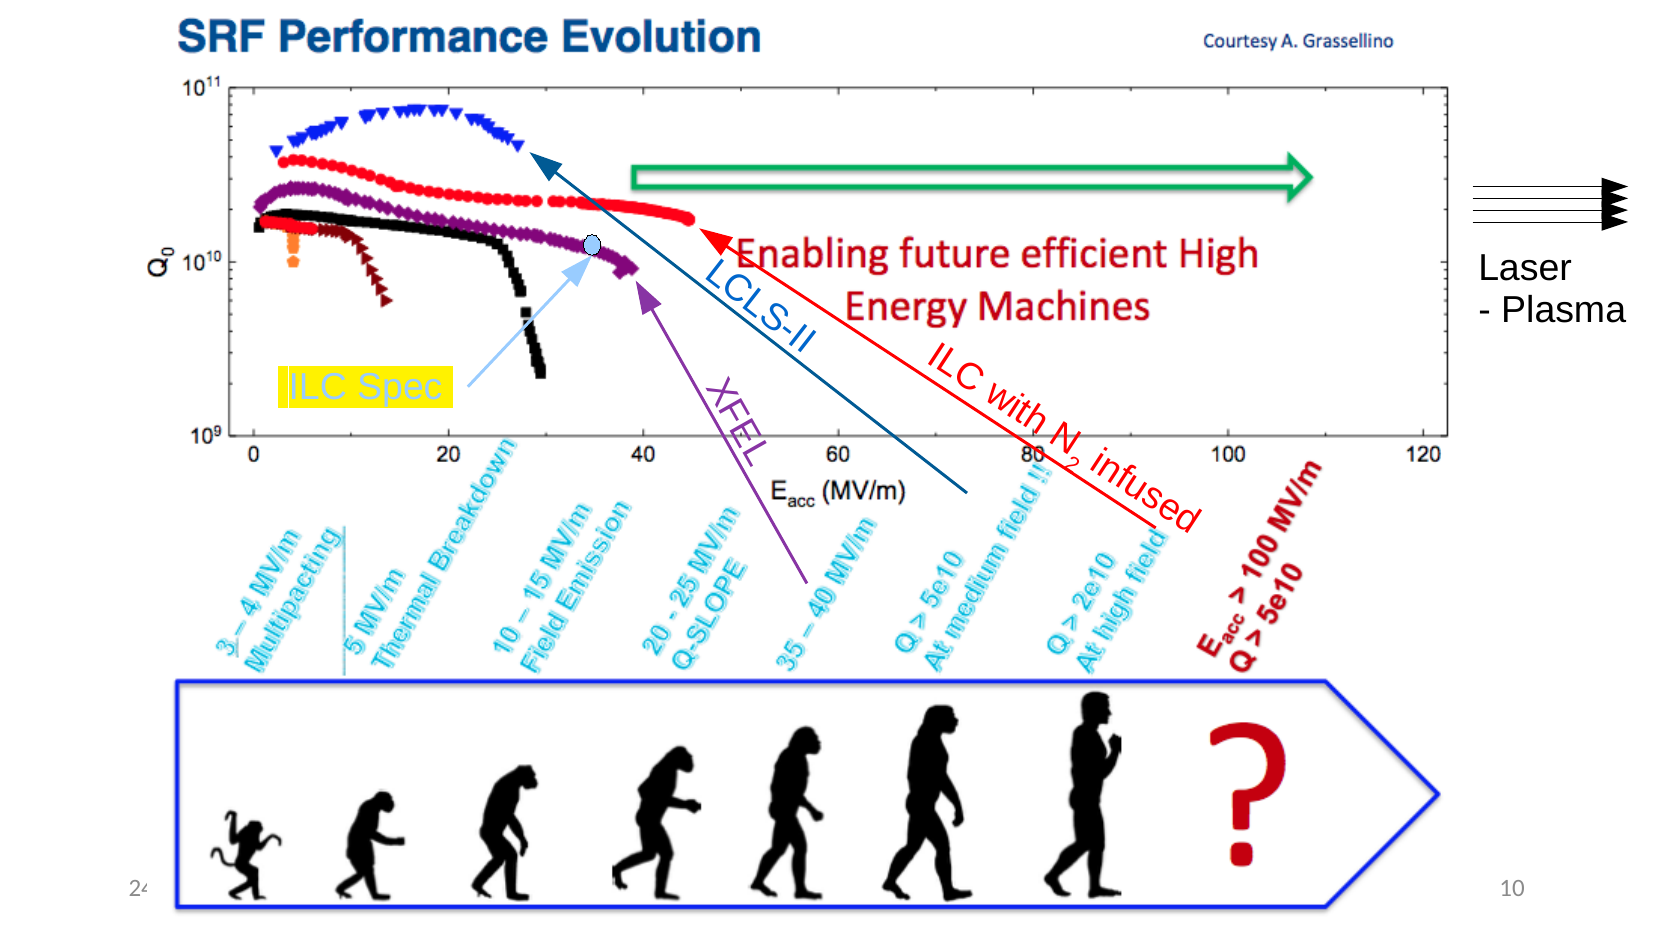

#
LCLS-II
				ILC with N2 infused
Laser
- Plasma
XFEL
 ILC Spec
et si l'ILC est décidé | Congrès LLR | Guidel, Morbihan
10